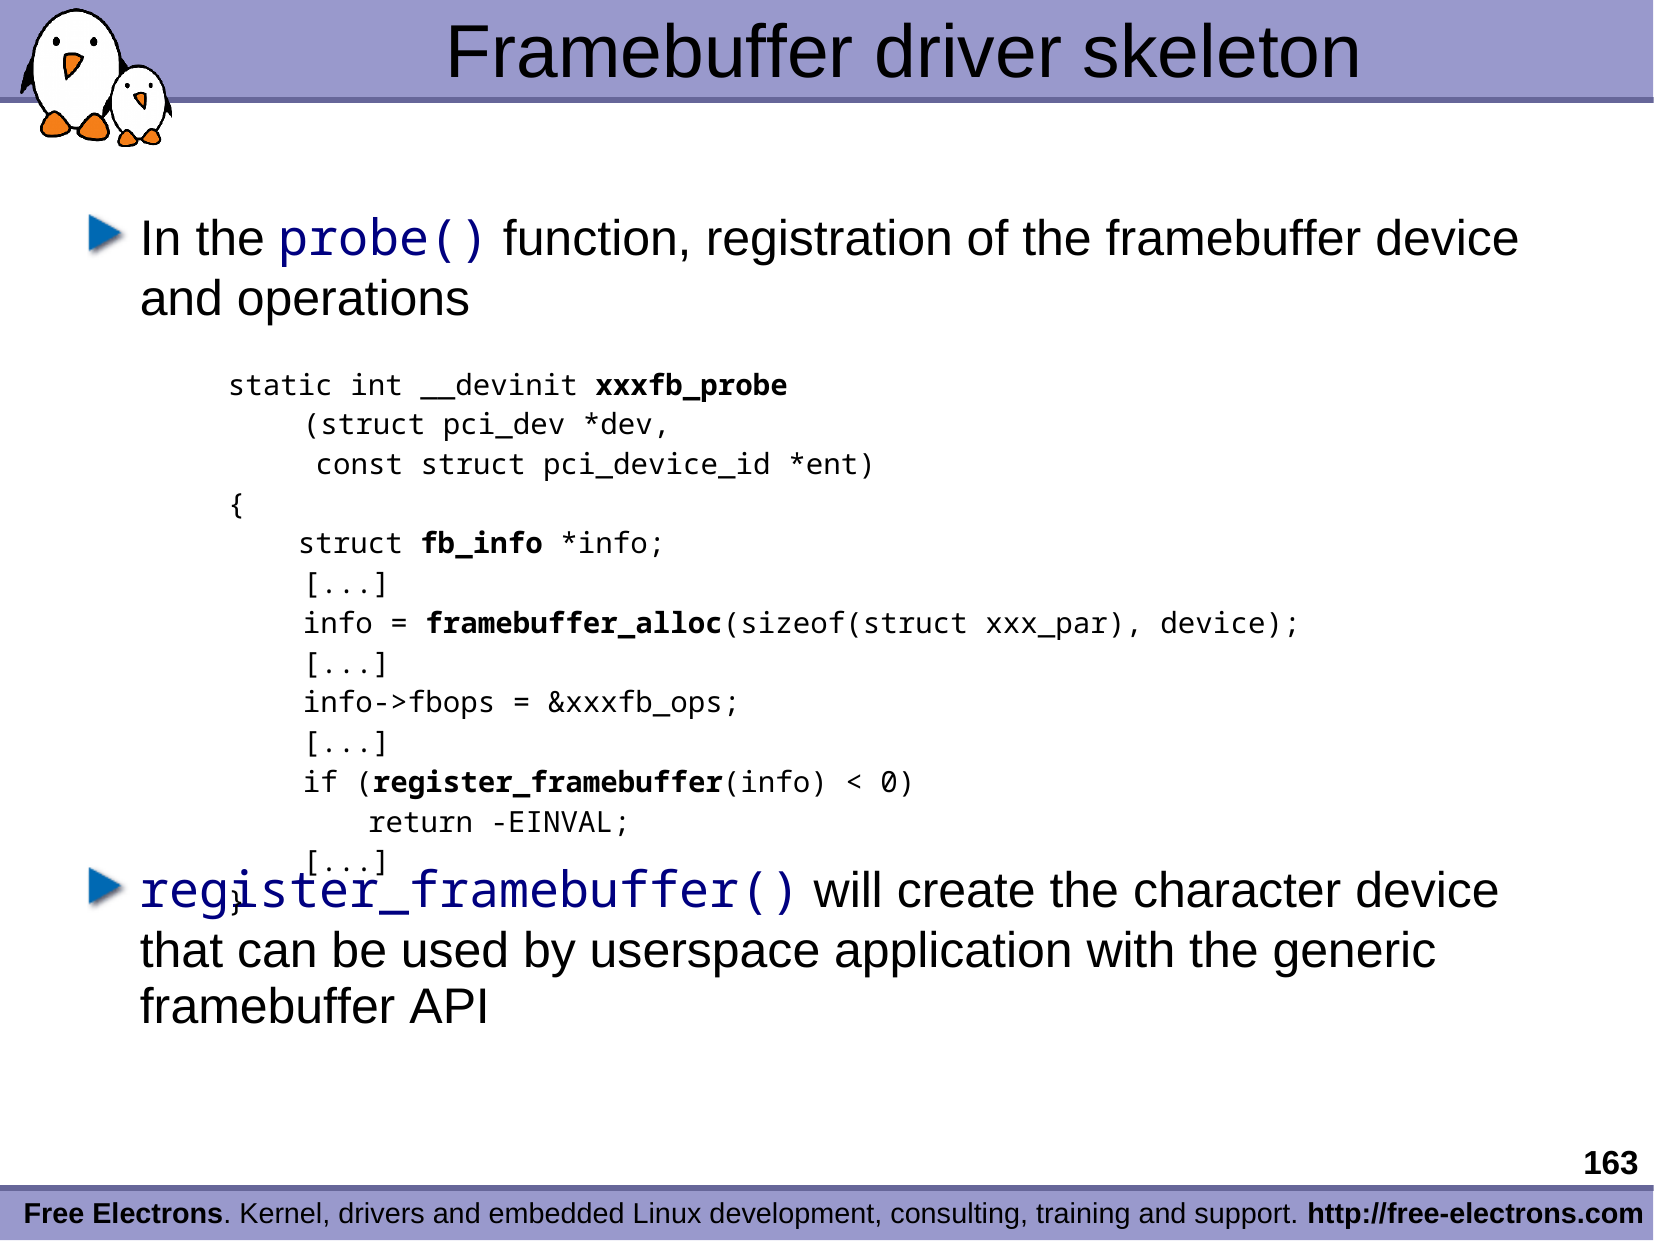

# Framebuffer driver skeleton
In the probe() function, registration of the framebuffer device and operations
register_framebuffer() will create the character device that can be used by userspace application with the generic framebuffer API
static int __devinit xxxfb_probe
	(struct pci_dev *dev,
 const struct pci_device_id *ent)
{
 struct fb_info *info;
	[...]
	info = framebuffer_alloc(sizeof(struct xxx_par), device);
	[...]
	info->fbops = &xxxfb_ops;
	[...]
	if (register_framebuffer(info) < 0)
 return -EINVAL;
	[...]
}